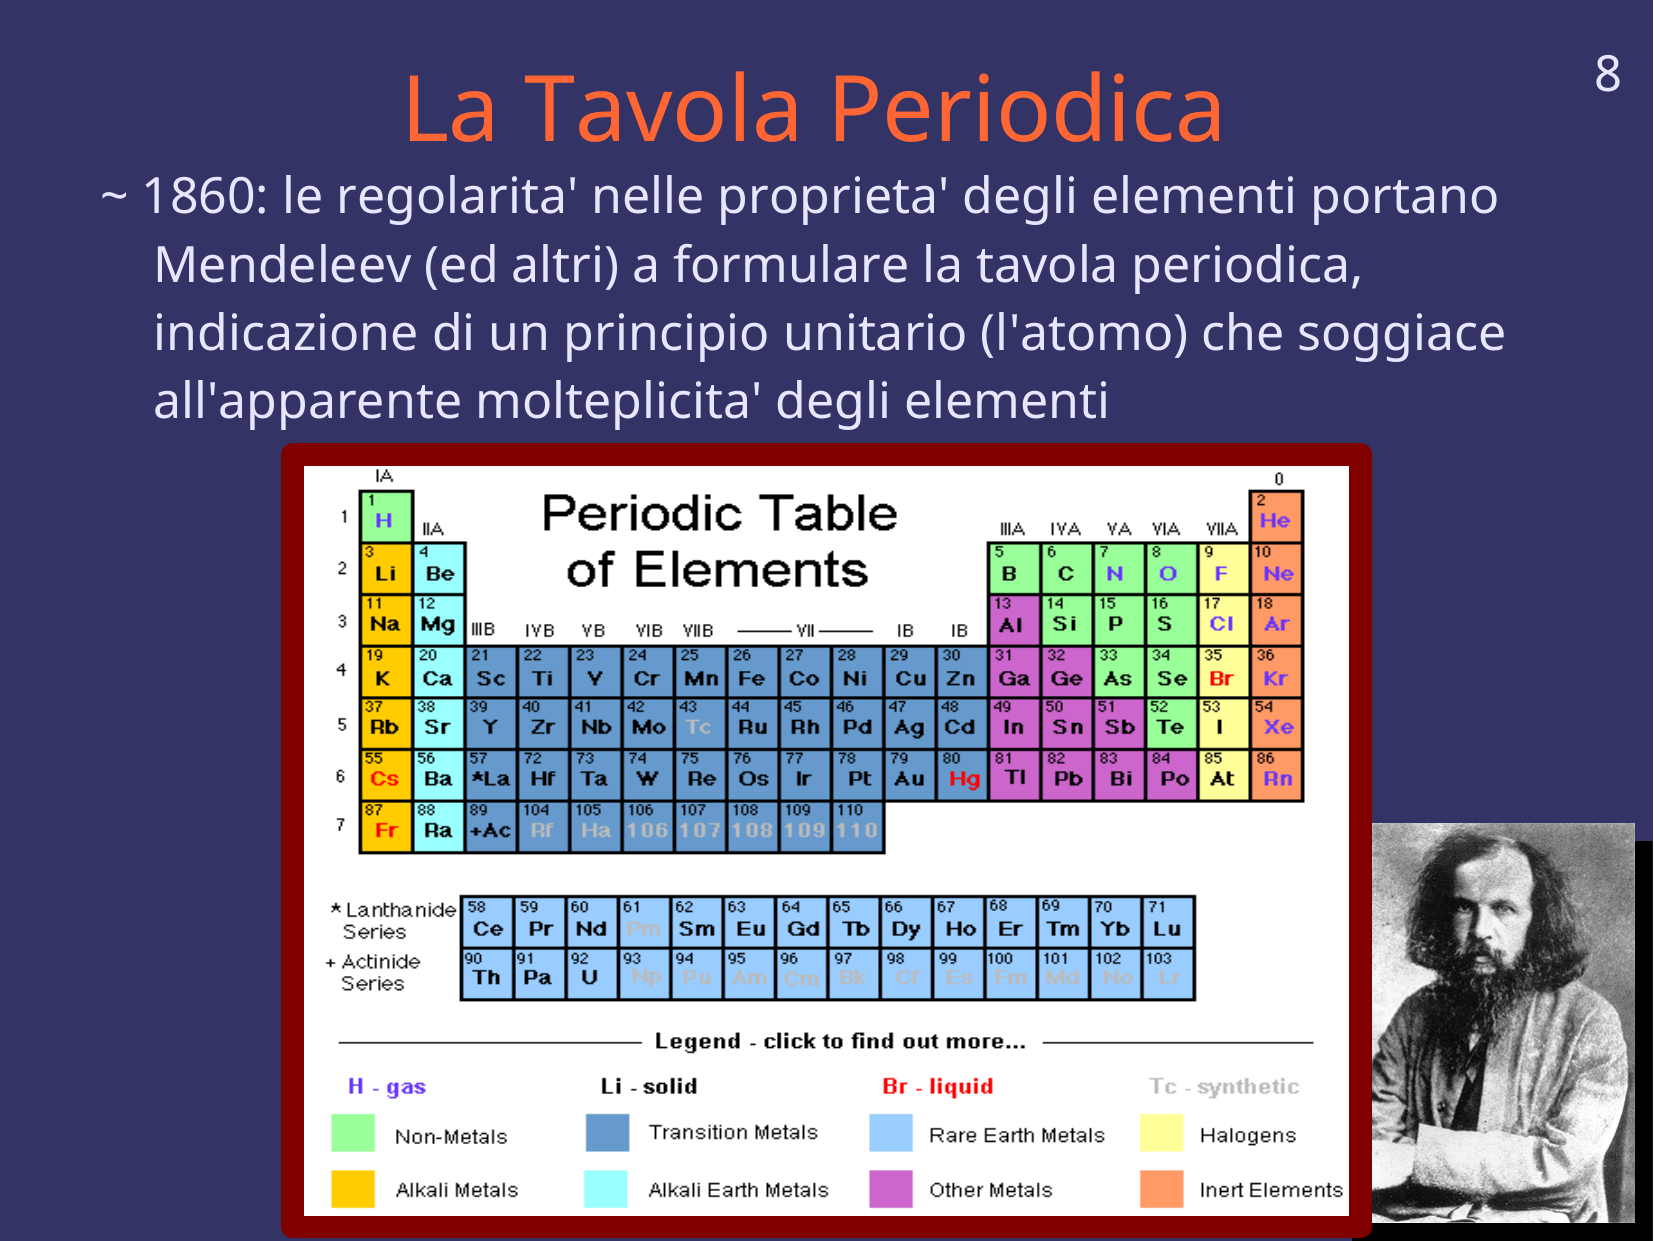

8
# La Tavola Periodica
~ 1860: le regolarita' nelle proprieta' degli elementi portano Mendeleev (ed altri) a formulare la tavola periodica, indicazione di un principio unitario (l'atomo) che soggiace all'apparente molteplicita' degli elementi